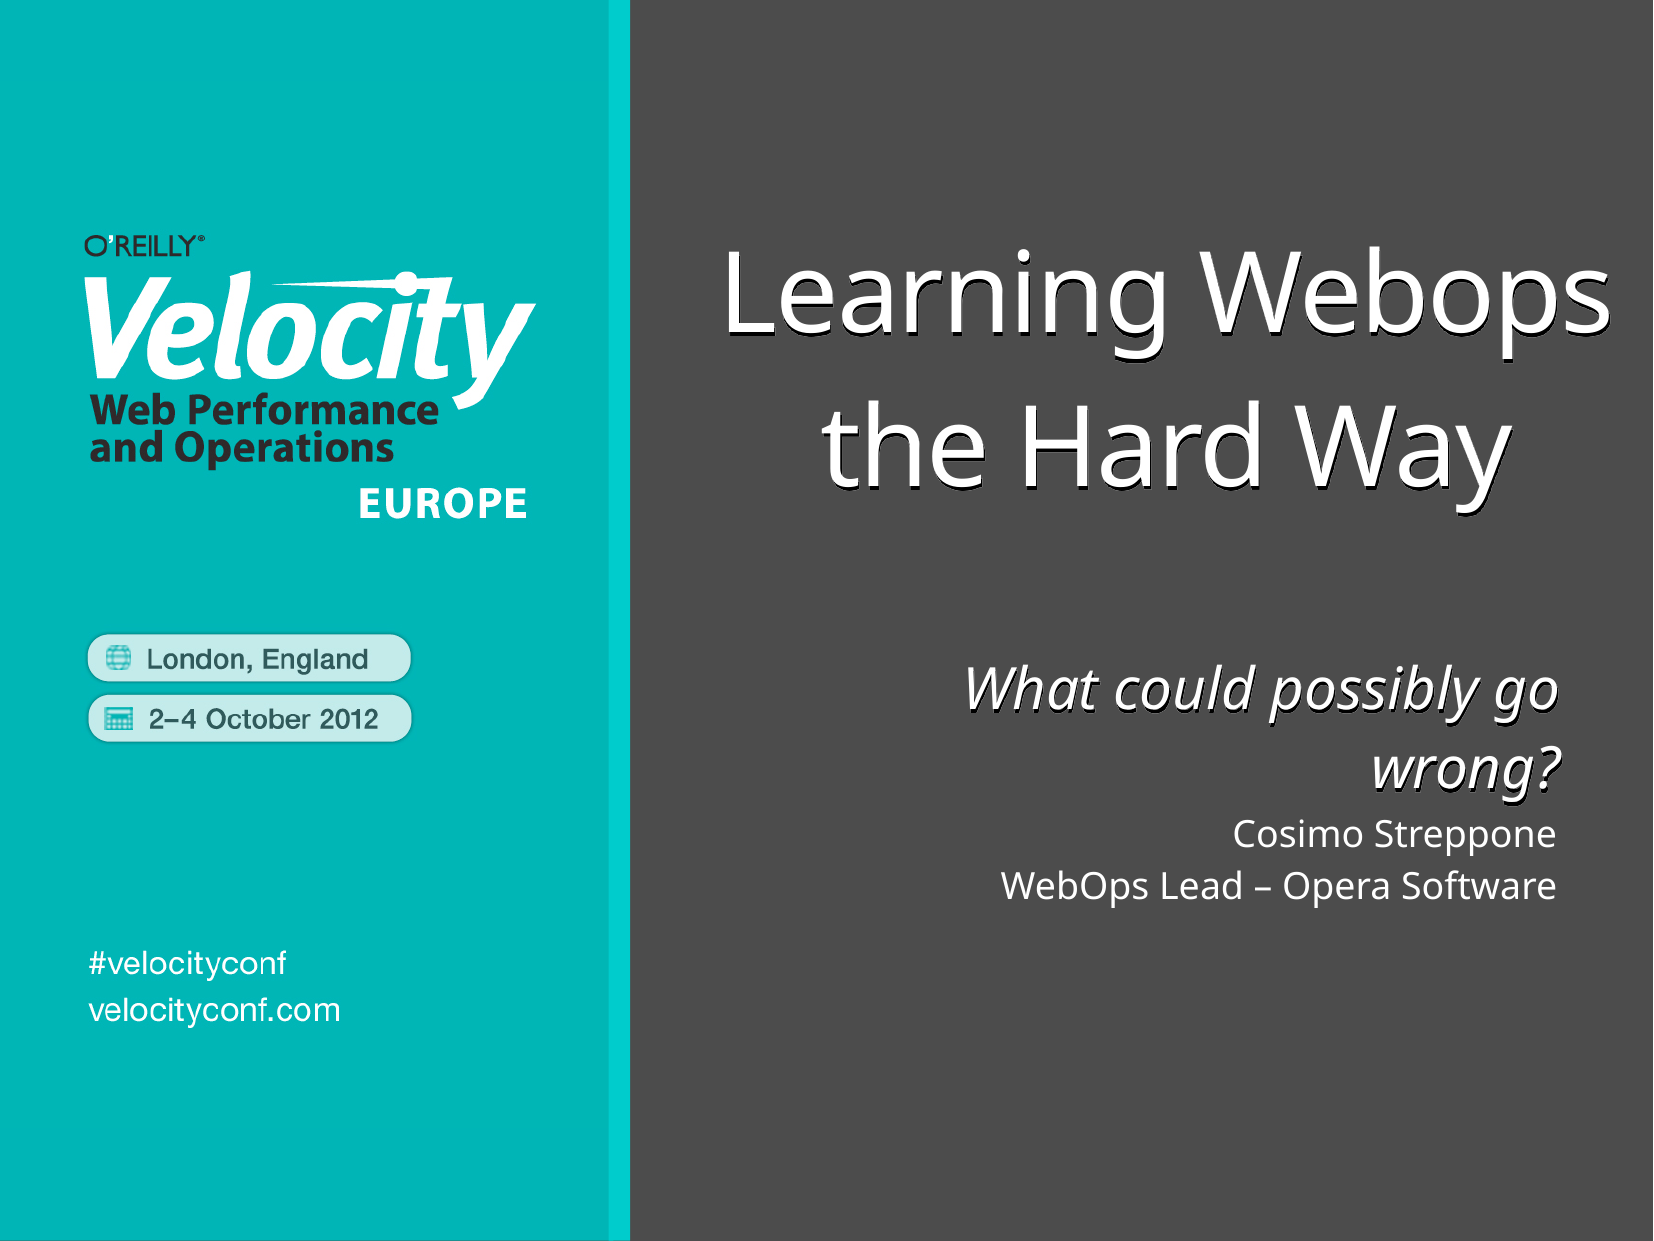

# Learning Webops the Hard Way
What could possibly go wrong?
Cosimo Streppone
WebOps Lead – Opera Software